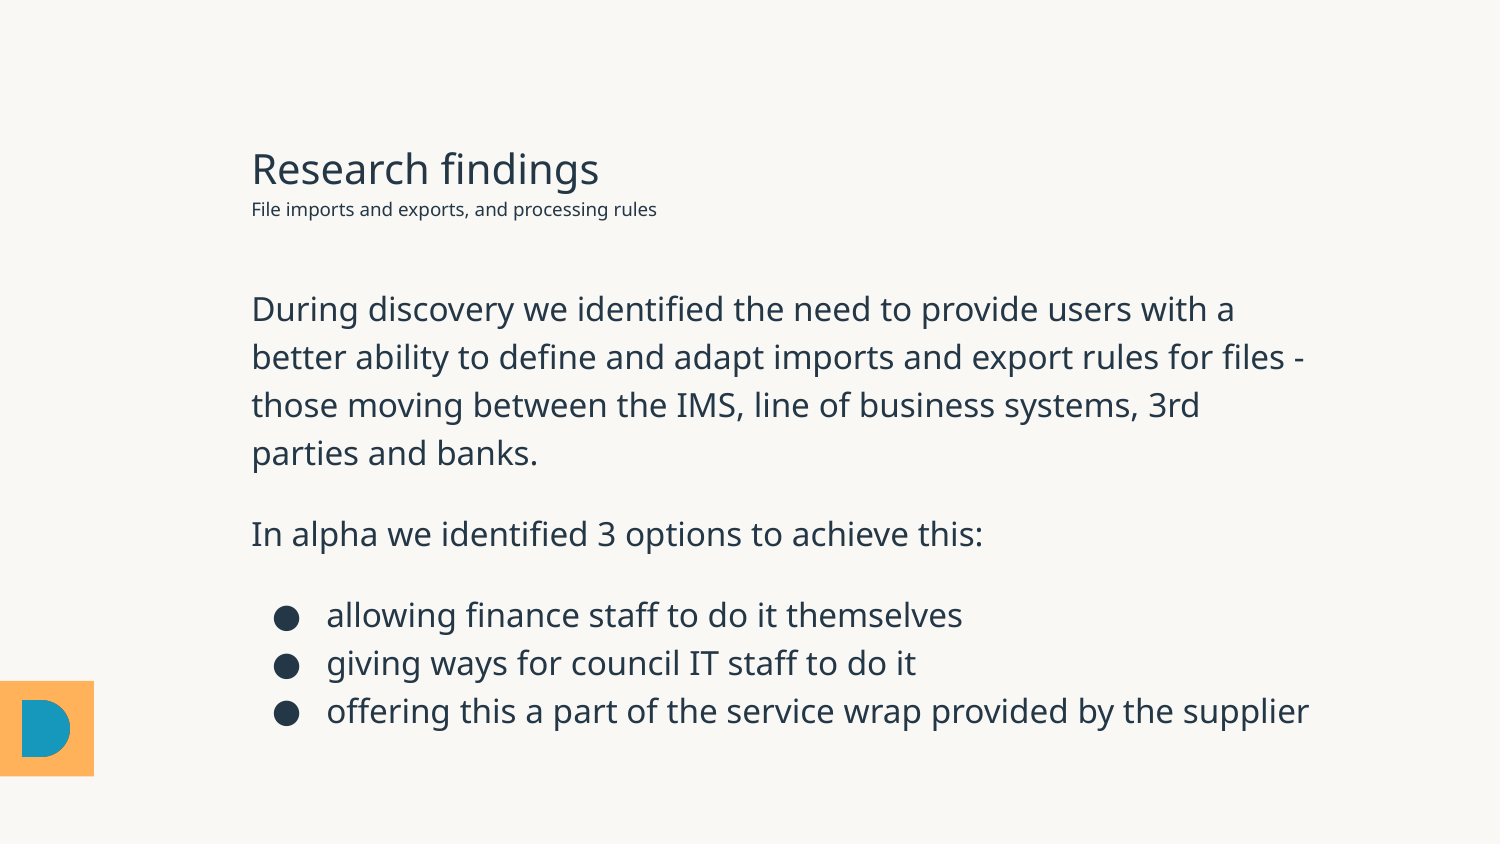

# Research findings File imports and exports, and processing rules
During discovery we identified the need to provide users with a better ability to define and adapt imports and export rules for files - those moving between the IMS, line of business systems, 3rd parties and banks.
In alpha we identified 3 options to achieve this:
allowing finance staff to do it themselves
giving ways for council IT staff to do it
offering this a part of the service wrap provided by the supplier